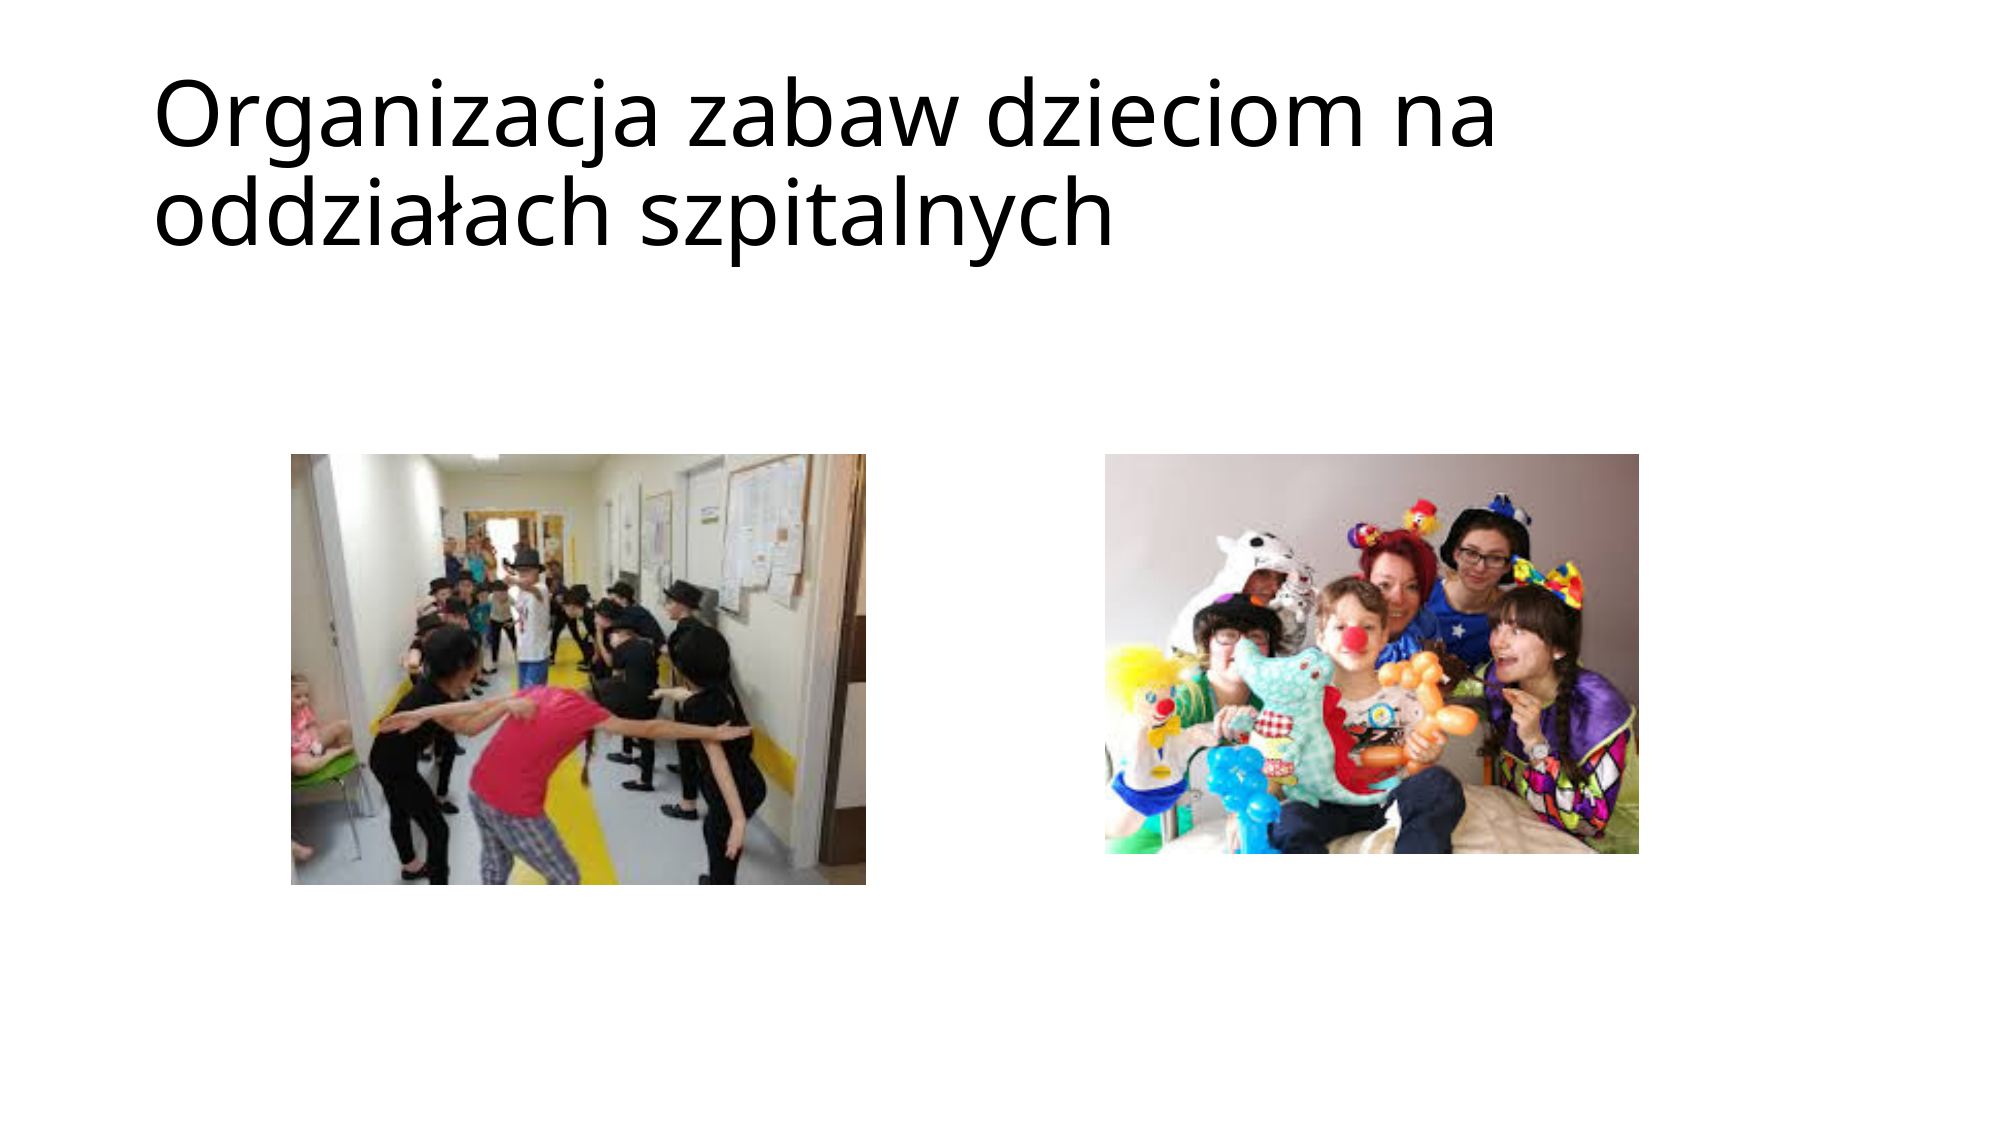

# Organizacja zabaw dzieciom na oddziałach szpitalnych